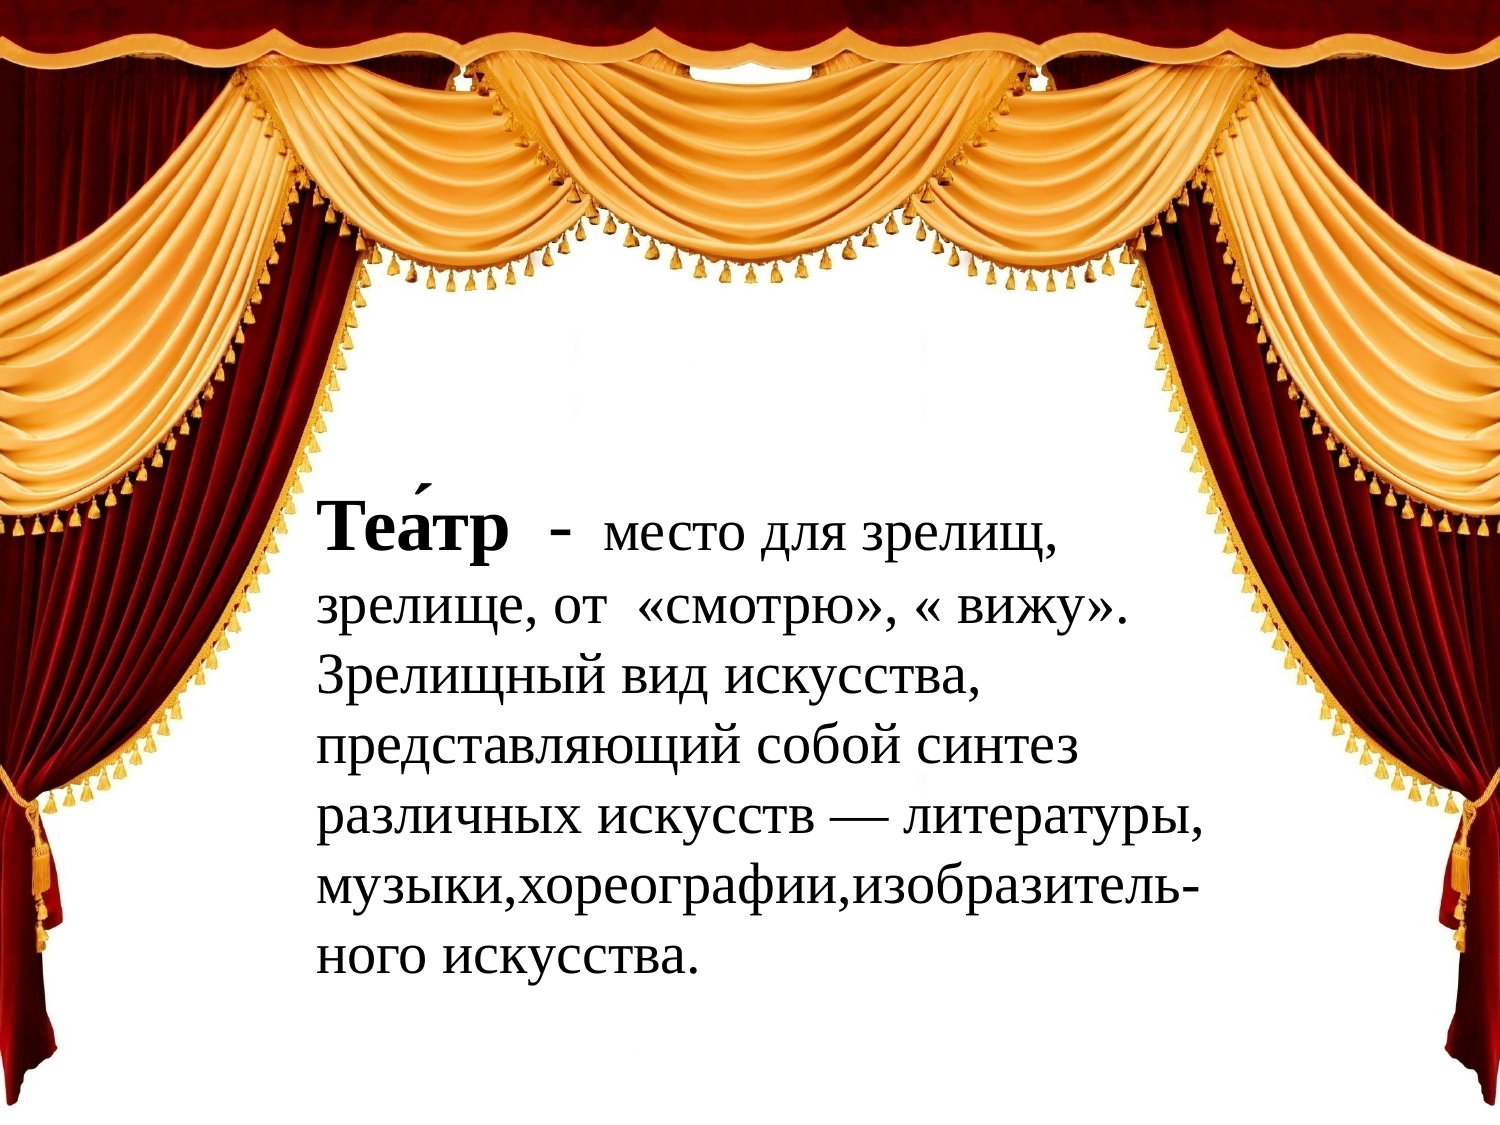

Теа́тр  - место для зрелищ, зрелище, от  «смотрю», « вижу». Зрелищный вид искусства, представляющий собой синтез различных искусств — литературы, музыки,хореографии,изобразитель-ного искусства.